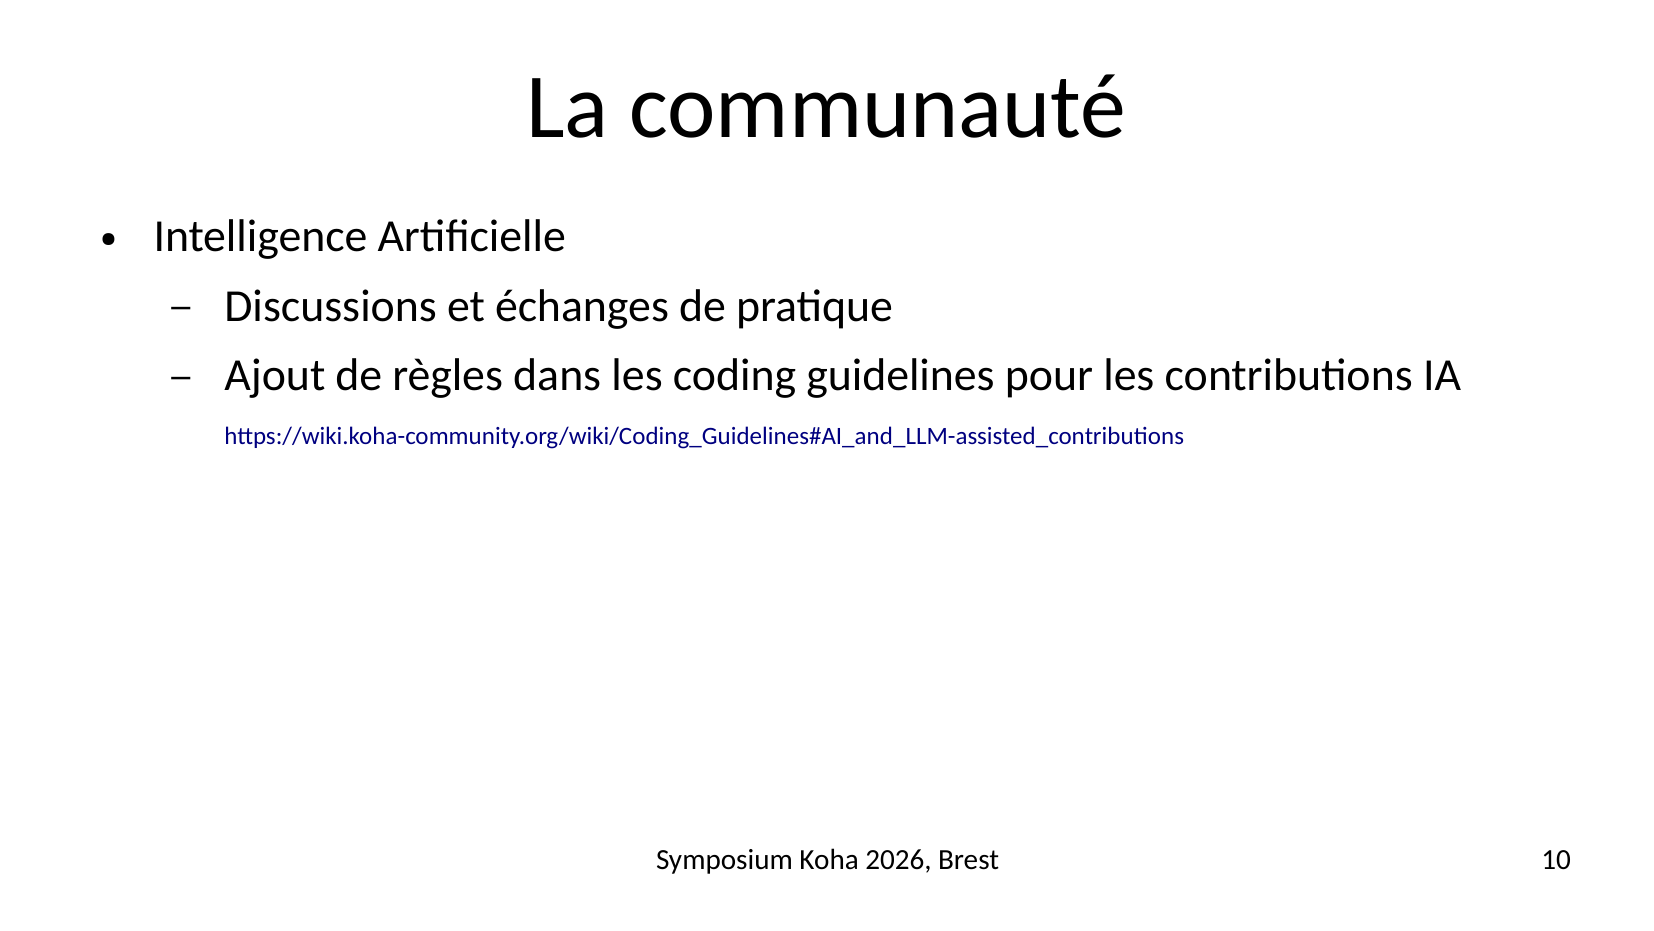

# La communauté
Intelligence Artificielle
Discussions et échanges de pratique
Ajout de règles dans les coding guidelines pour les contributions IA
https://wiki.koha-community.org/wiki/Coding_Guidelines#AI_and_LLM-assisted_contributions
Symposium Koha 2026, Brest
10